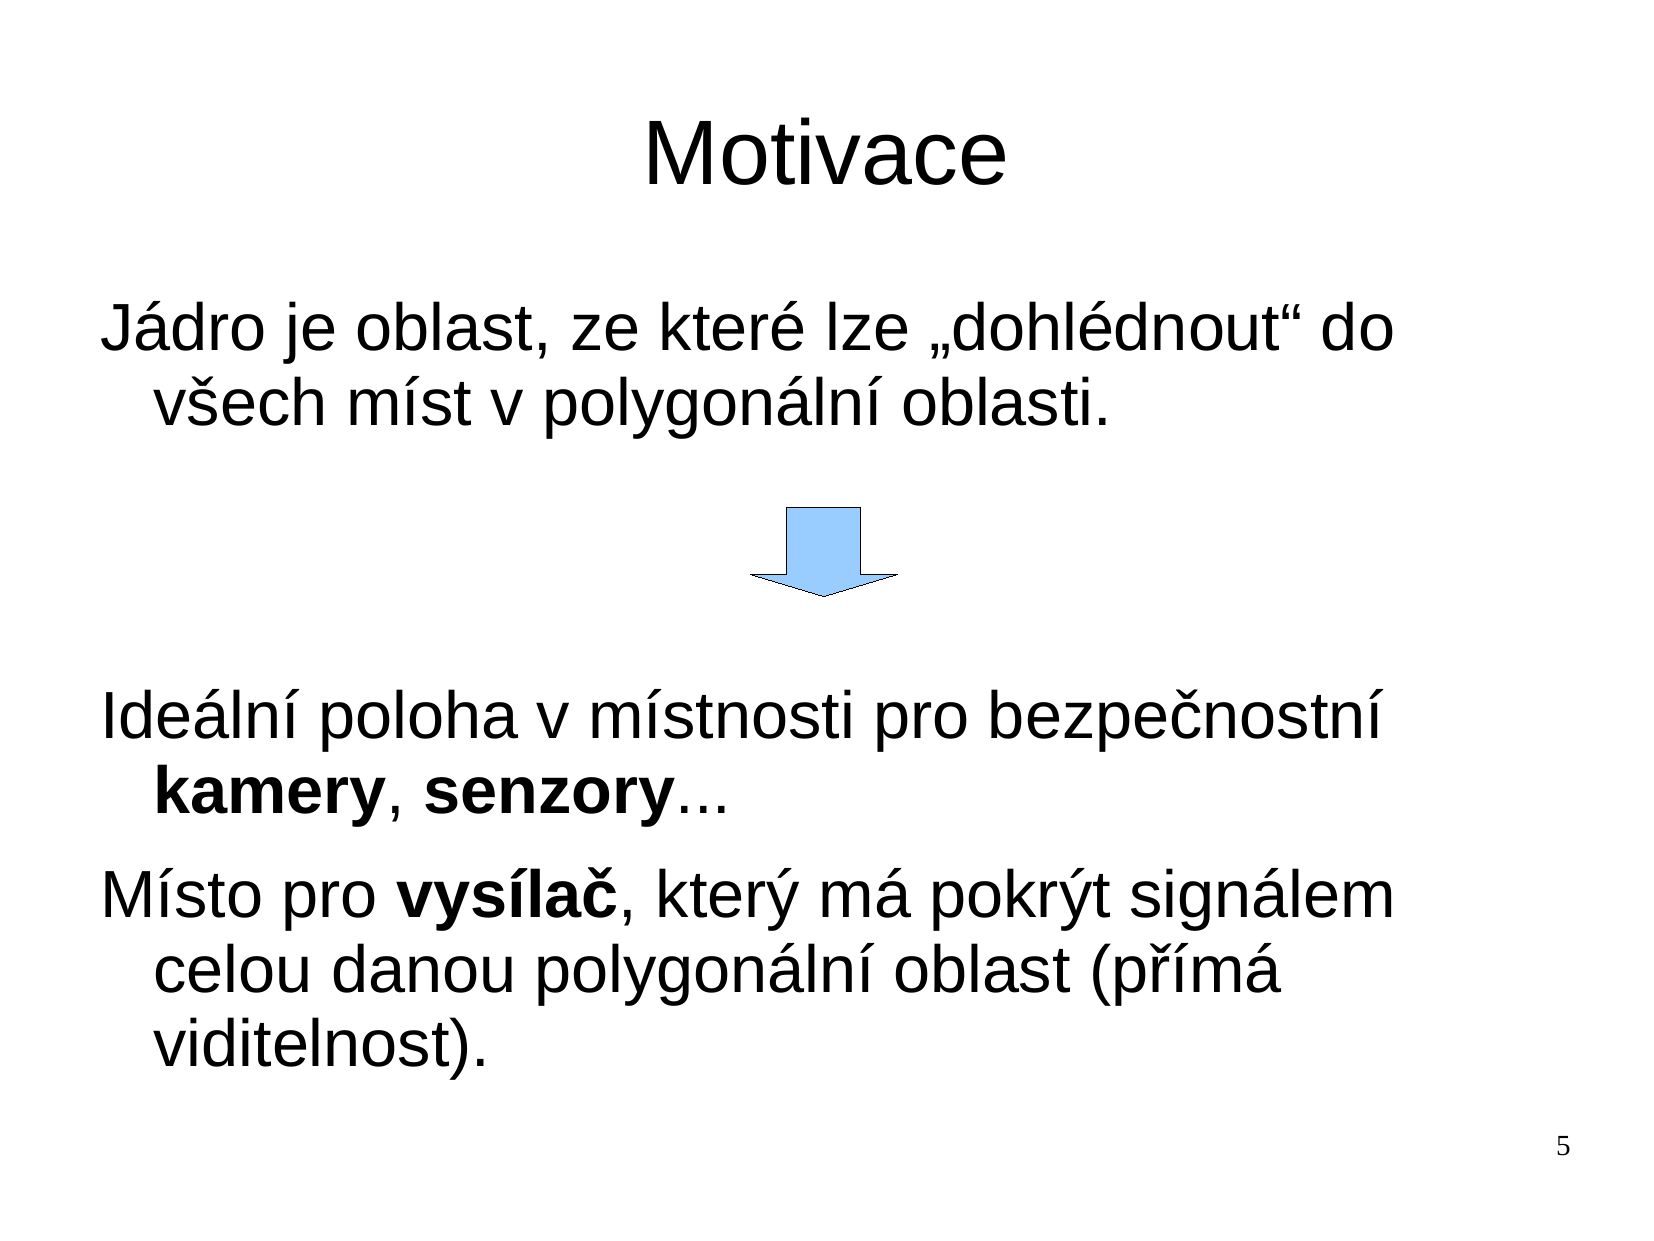

# Motivace
Jádro je oblast, ze které lze „dohlédnout“ do všech míst v polygonální oblasti.
Ideální poloha v místnosti pro bezpečnostní kamery, senzory...
Místo pro vysílač, který má pokrýt signálem celou danou polygonální oblast (přímá viditelnost).
5